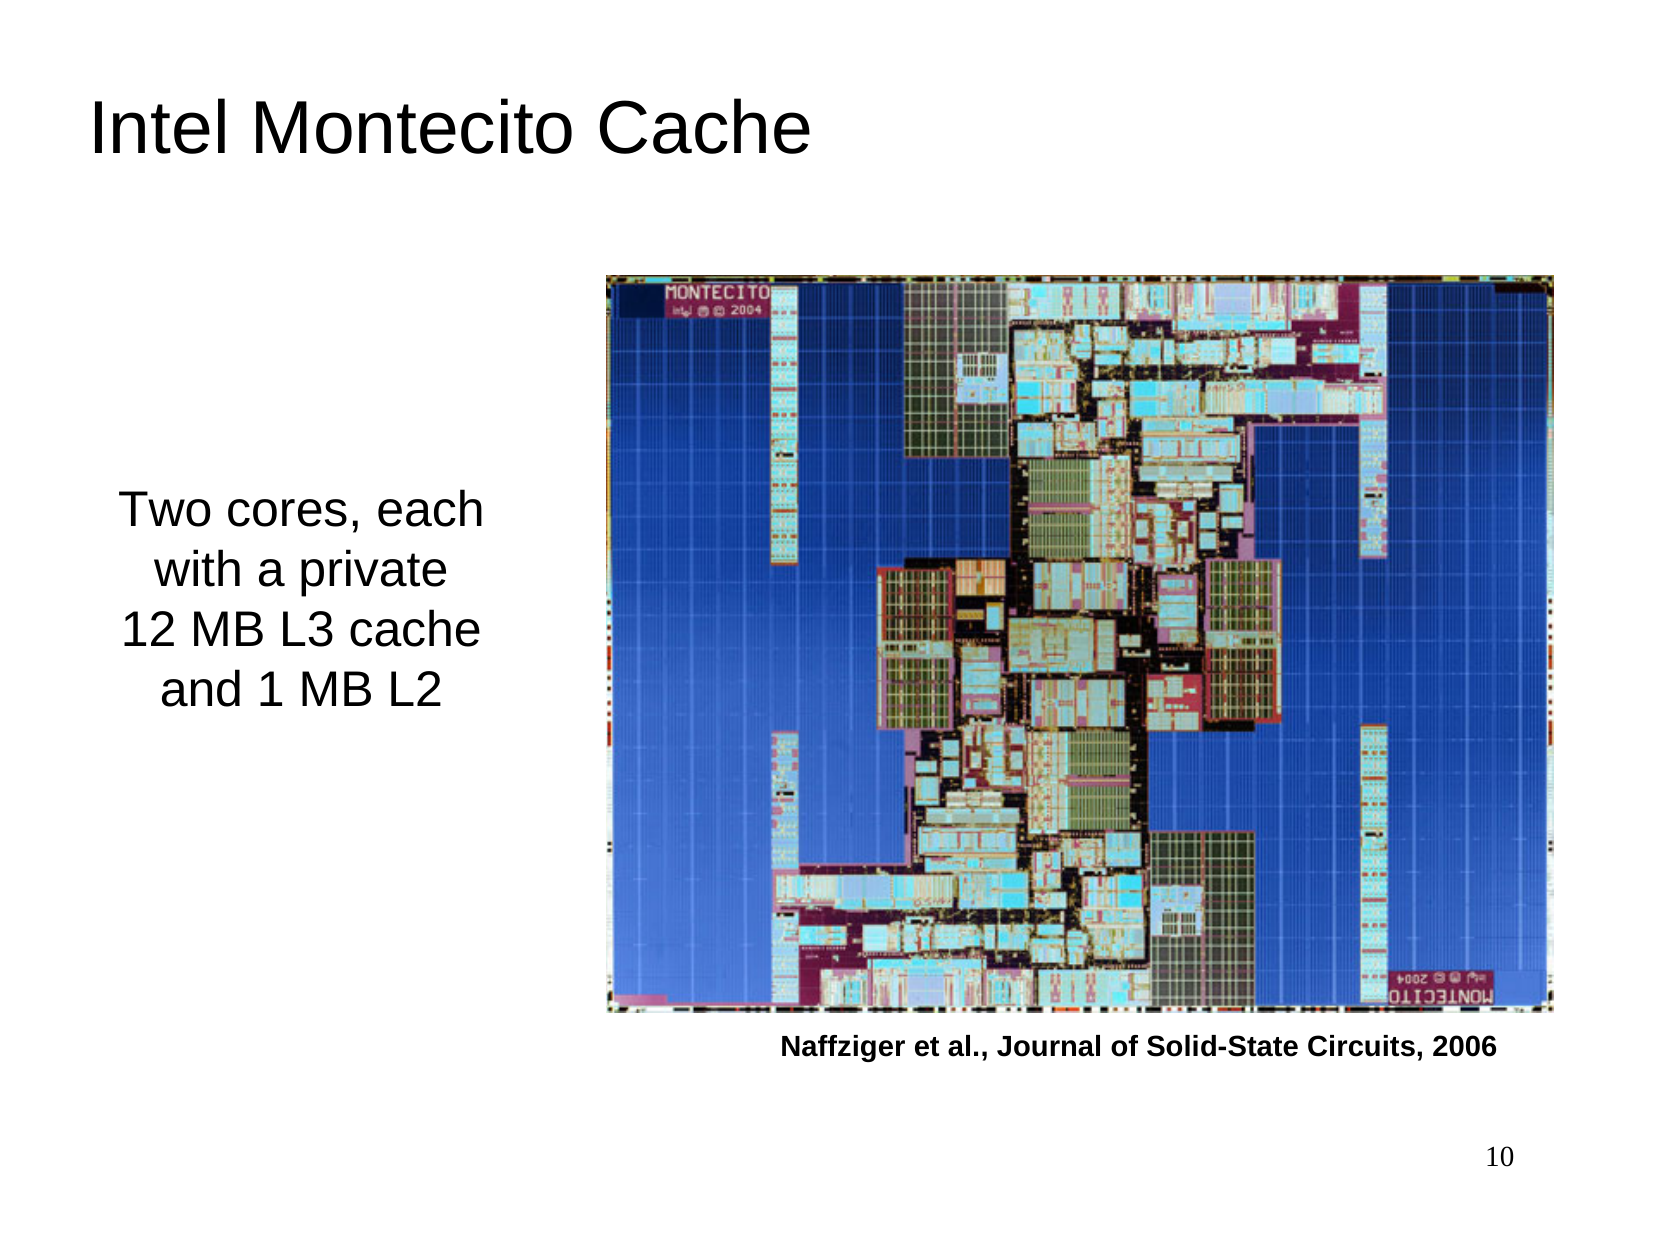

Intel Montecito Cache
Two cores, each
with a private
12 MB L3 cache
and 1 MB L2
Naffziger et al., Journal of Solid-State Circuits, 2006